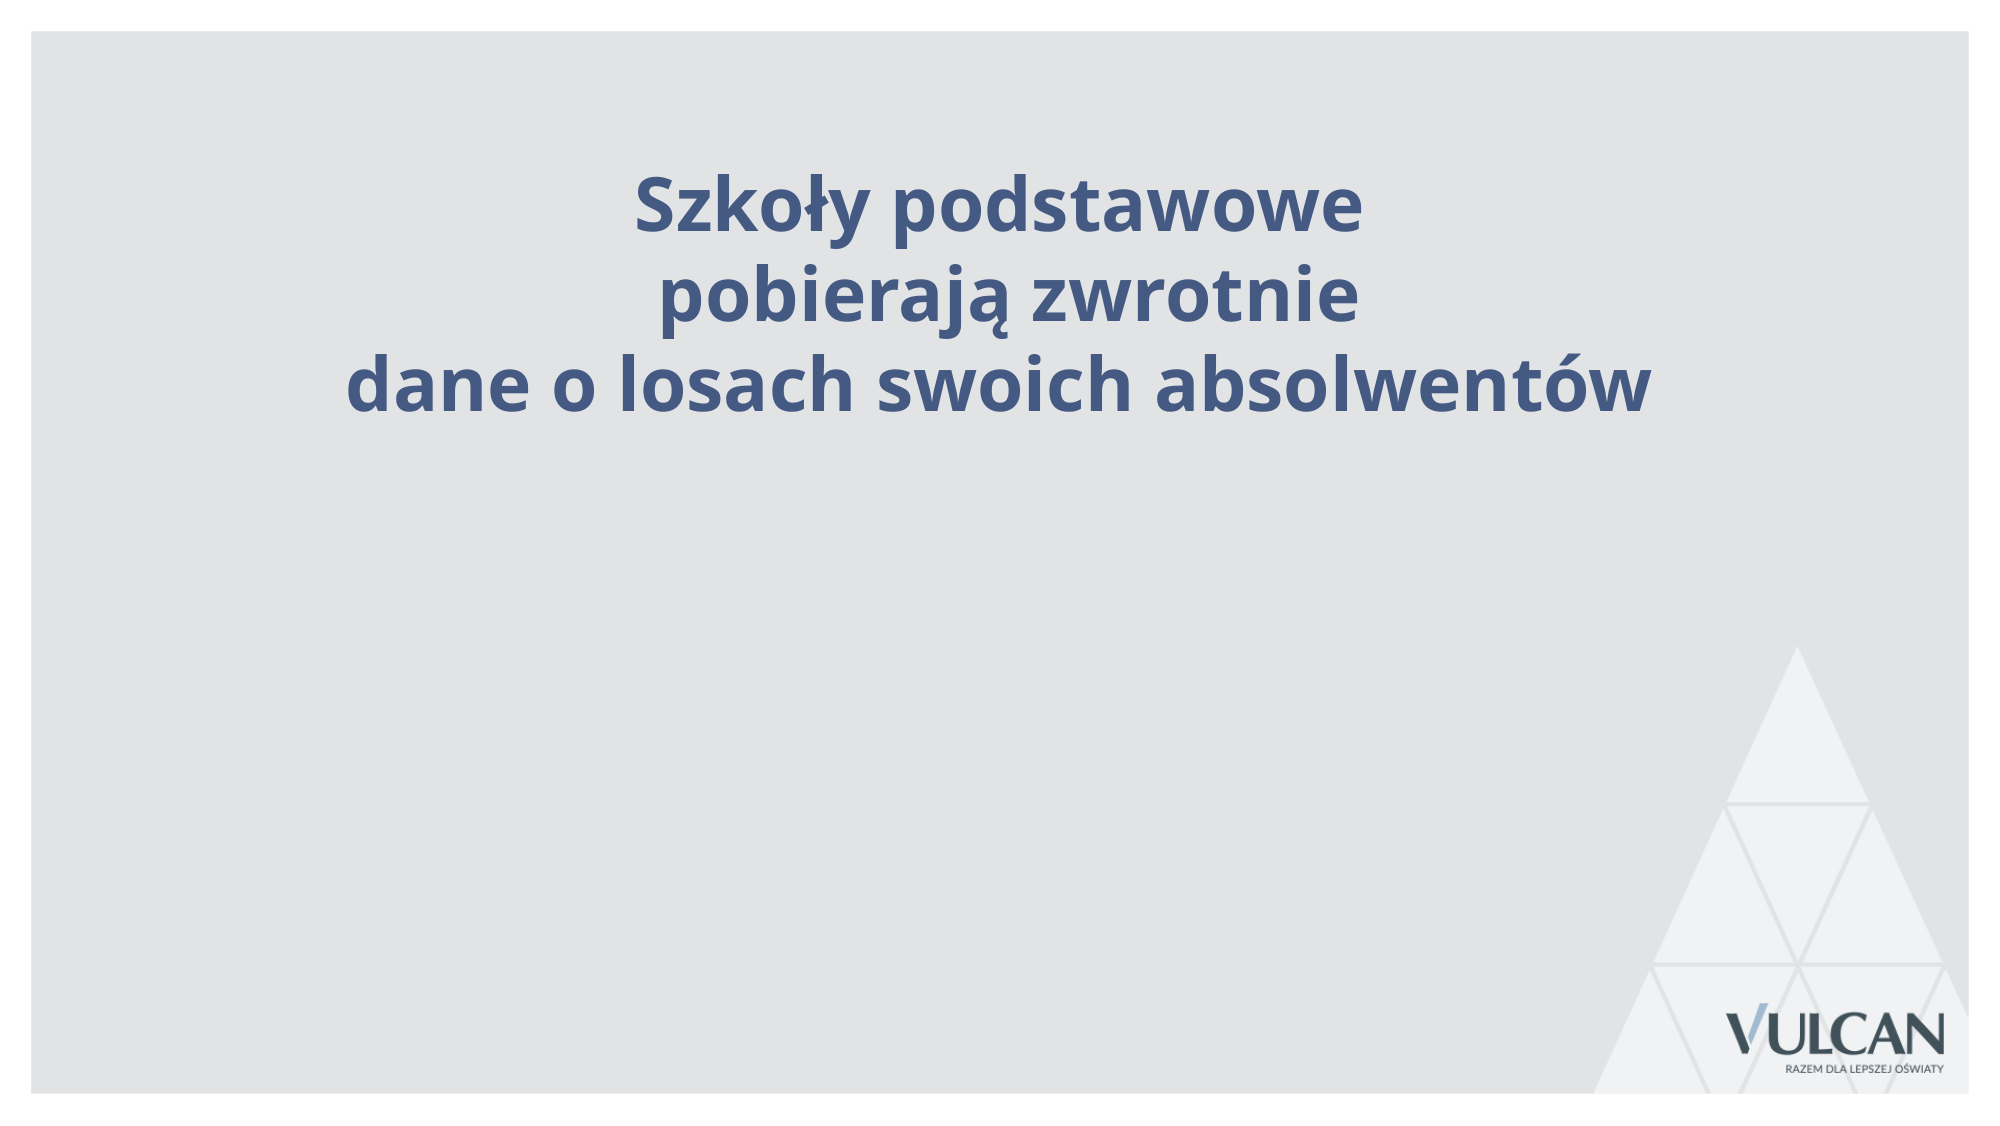

Szkoły podstawowe
 pobierają zwrotnie
dane o losach swoich absolwentów